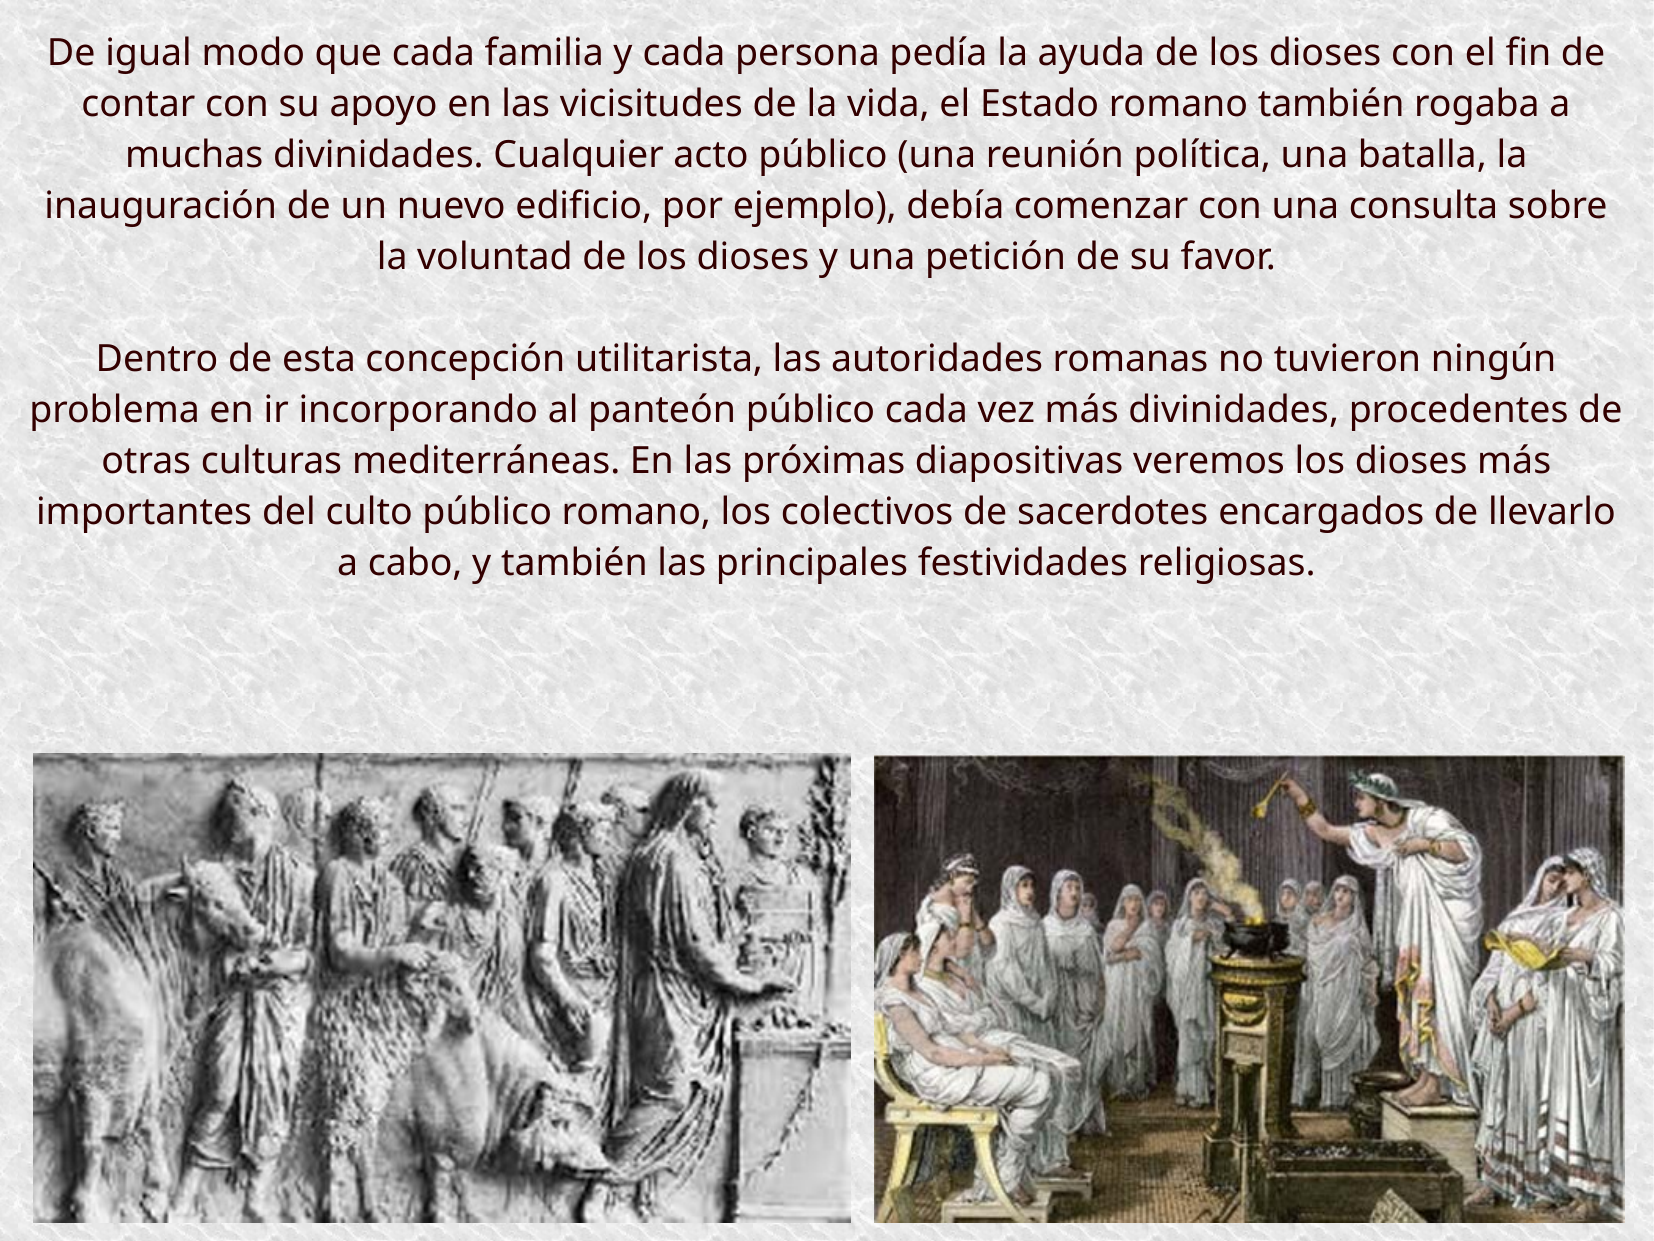

De igual modo que cada familia y cada persona pedía la ayuda de los dioses con el fin de contar con su apoyo en las vicisitudes de la vida, el Estado romano también rogaba a muchas divinidades. Cualquier acto público (una reunión política, una batalla, la inauguración de un nuevo edificio, por ejemplo), debía comenzar con una consulta sobre la voluntad de los dioses y una petición de su favor.
Dentro de esta concepción utilitarista, las autoridades romanas no tuvieron ningún problema en ir incorporando al panteón público cada vez más divinidades, procedentes de otras culturas mediterráneas. En las próximas diapositivas veremos los dioses más importantes del culto público romano, los colectivos de sacerdotes encargados de llevarlo a cabo, y también las principales festividades religiosas.